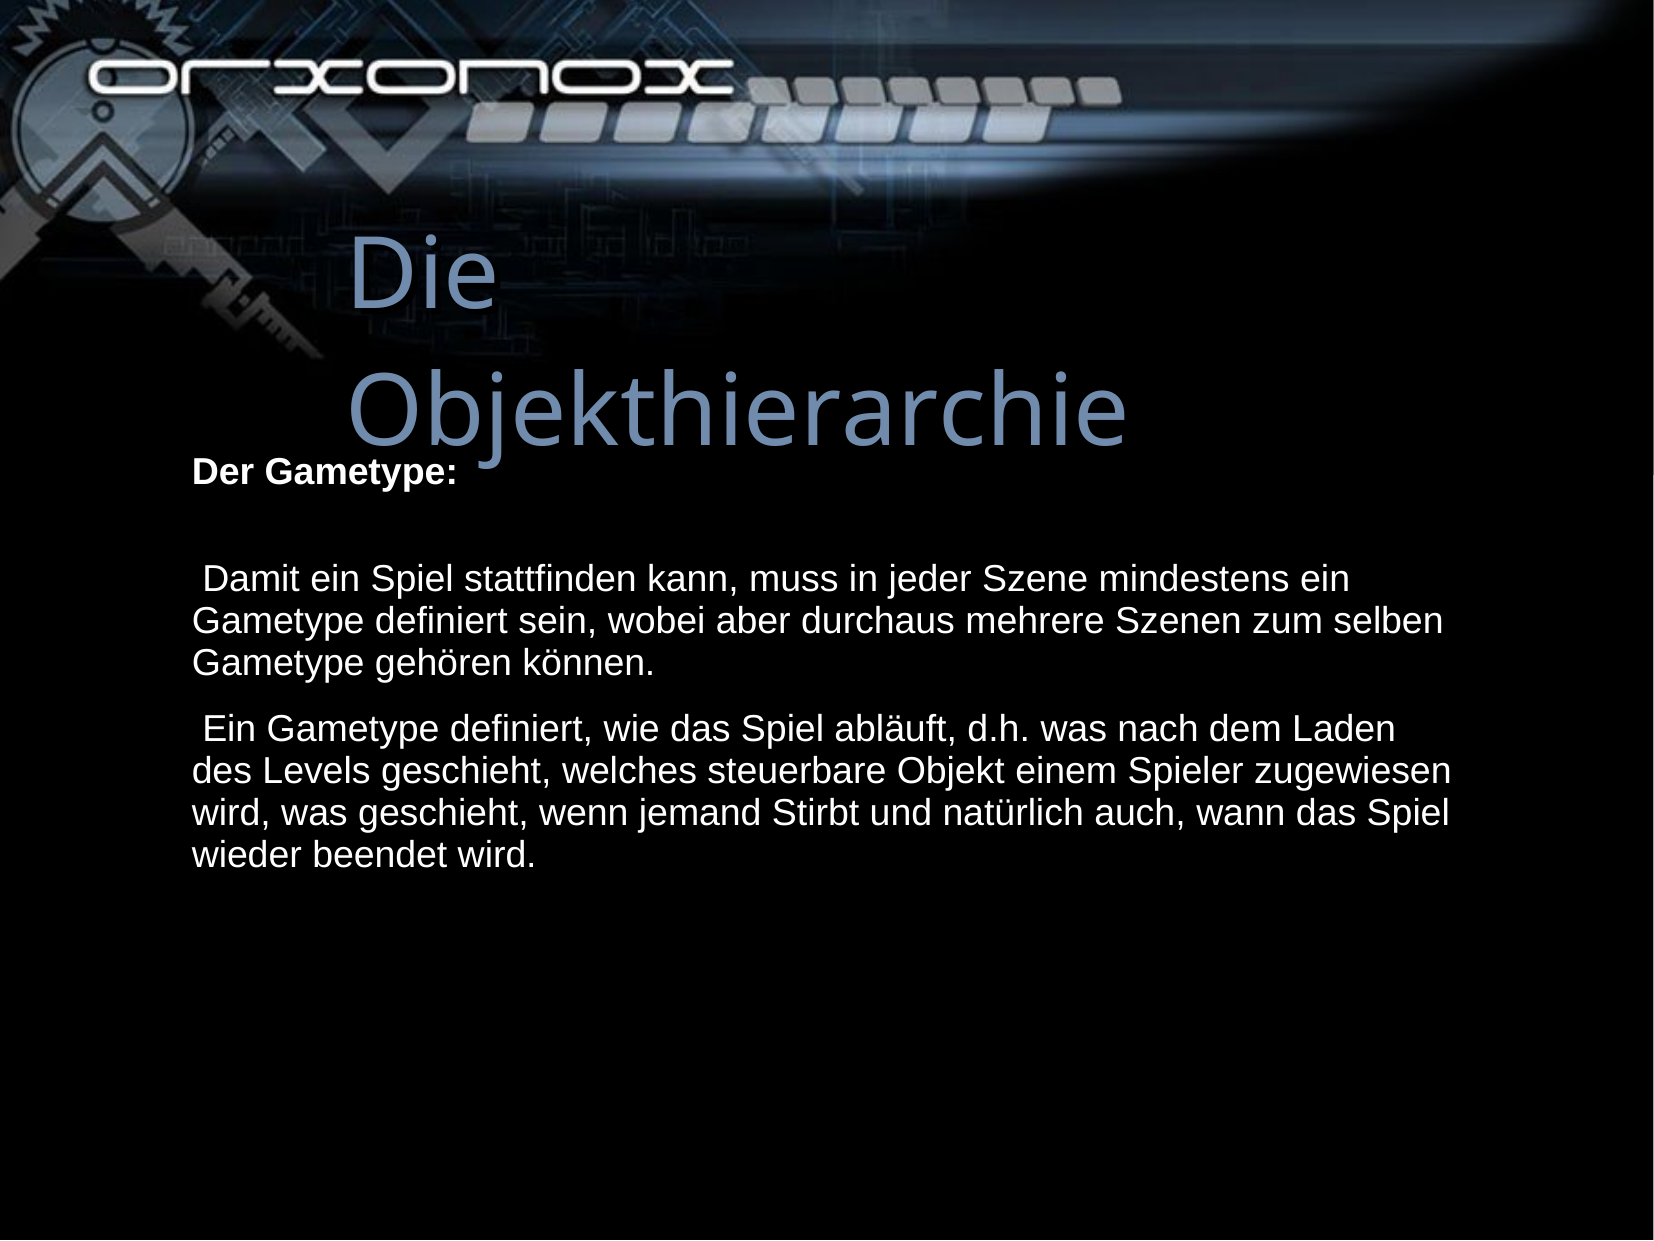

Die Objekthierarchie
Der Gametype:
 Damit ein Spiel stattfinden kann, muss in jeder Szene mindestens ein Gametype definiert sein, wobei aber durchaus mehrere Szenen zum selben Gametype gehören können.
 Ein Gametype definiert, wie das Spiel abläuft, d.h. was nach dem Laden des Levels geschieht, welches steuerbare Objekt einem Spieler zugewiesen wird, was geschieht, wenn jemand Stirbt und natürlich auch, wann das Spiel wieder beendet wird.